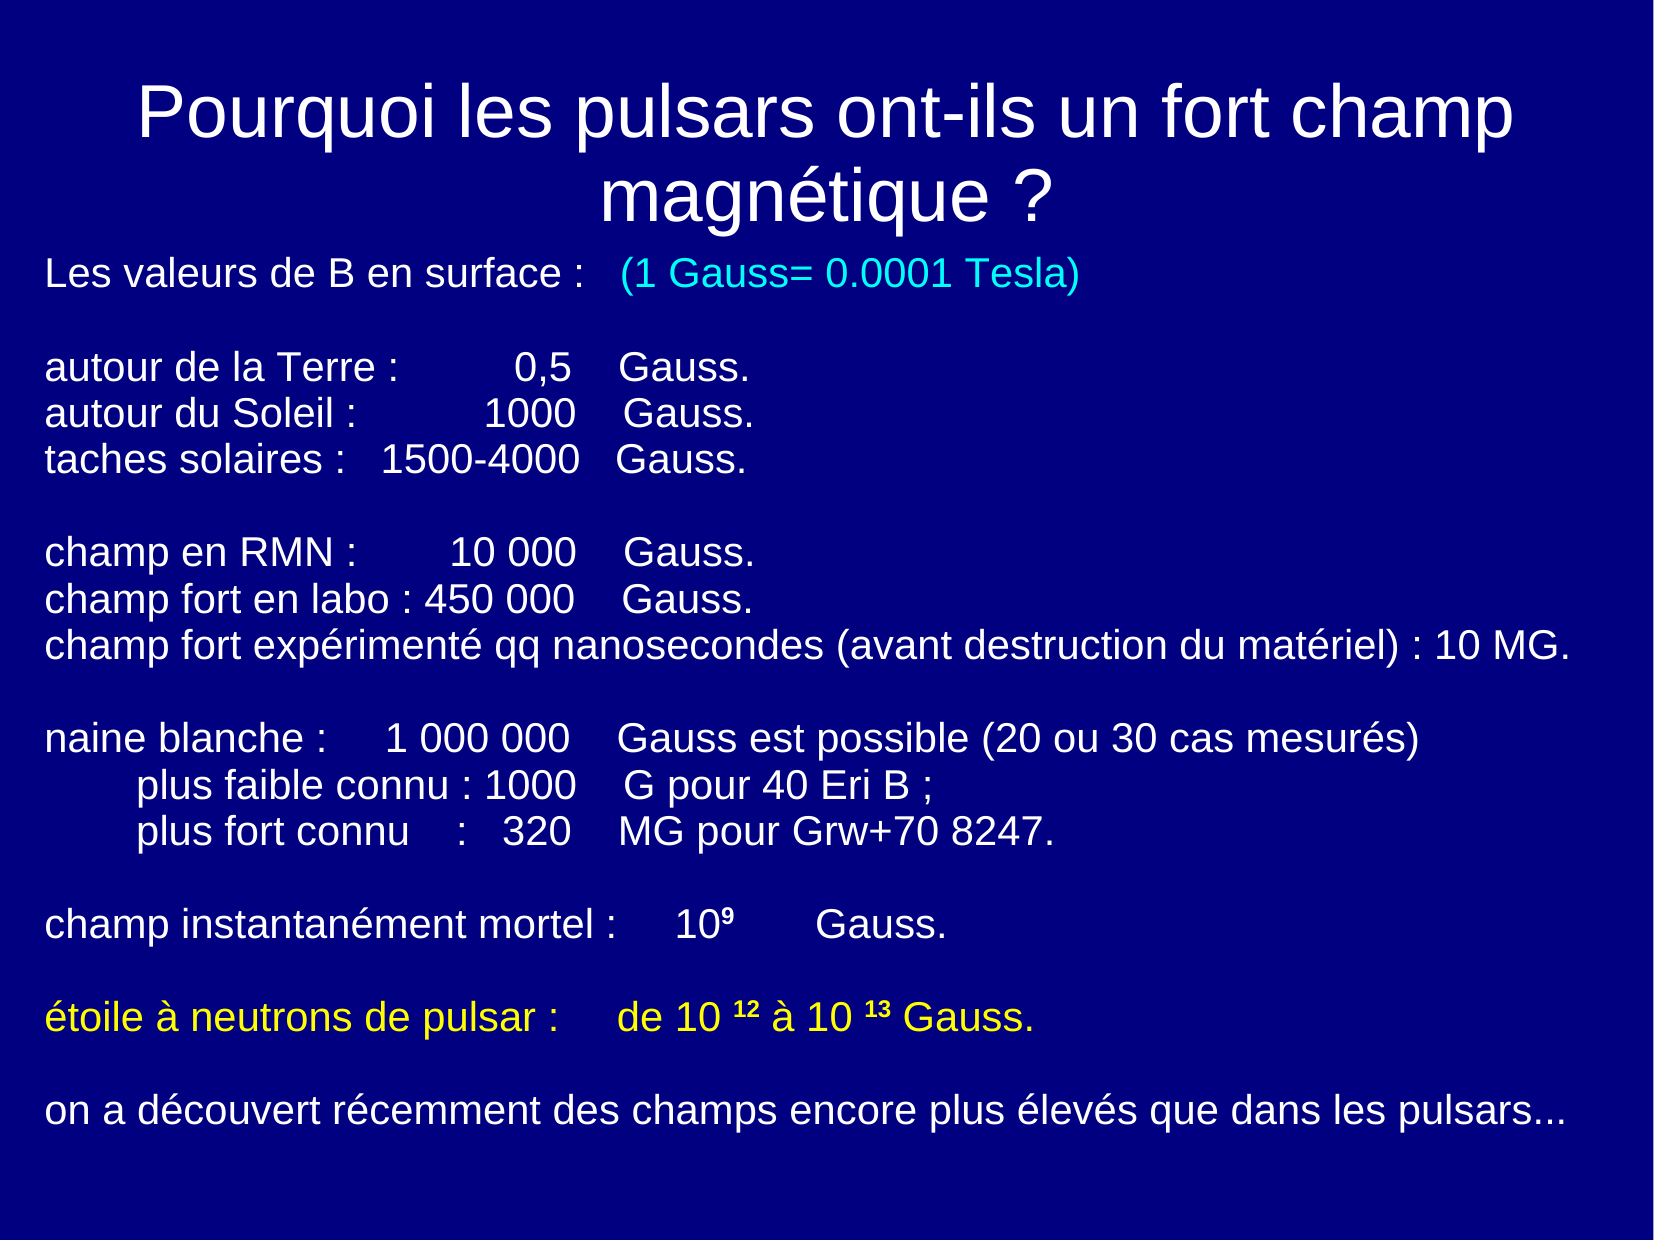

# Pourquoi les pulsars ont-ils un fort champ magnétique ?
Les valeurs de B en surface : (1 Gauss= 0.0001 Tesla)
autour de la Terre : 0,5 Gauss.
autour du Soleil : 1000 Gauss.
taches solaires : 1500-4000 Gauss.
champ en RMN : 10 000 Gauss.
champ fort en labo : 450 000 Gauss.
champ fort expérimenté qq nanosecondes (avant destruction du matériel) : 10 MG.
naine blanche : 1 000 000 Gauss est possible (20 ou 30 cas mesurés)
 plus faible connu : 1000 G pour 40 Eri B ;
 plus fort connu : 320 MG pour Grw+70 8247.
champ instantanément mortel : 109 Gauss.
étoile à neutrons de pulsar : de 10 12 à 10 13 Gauss.
on a découvert récemment des champs encore plus élevés que dans les pulsars...